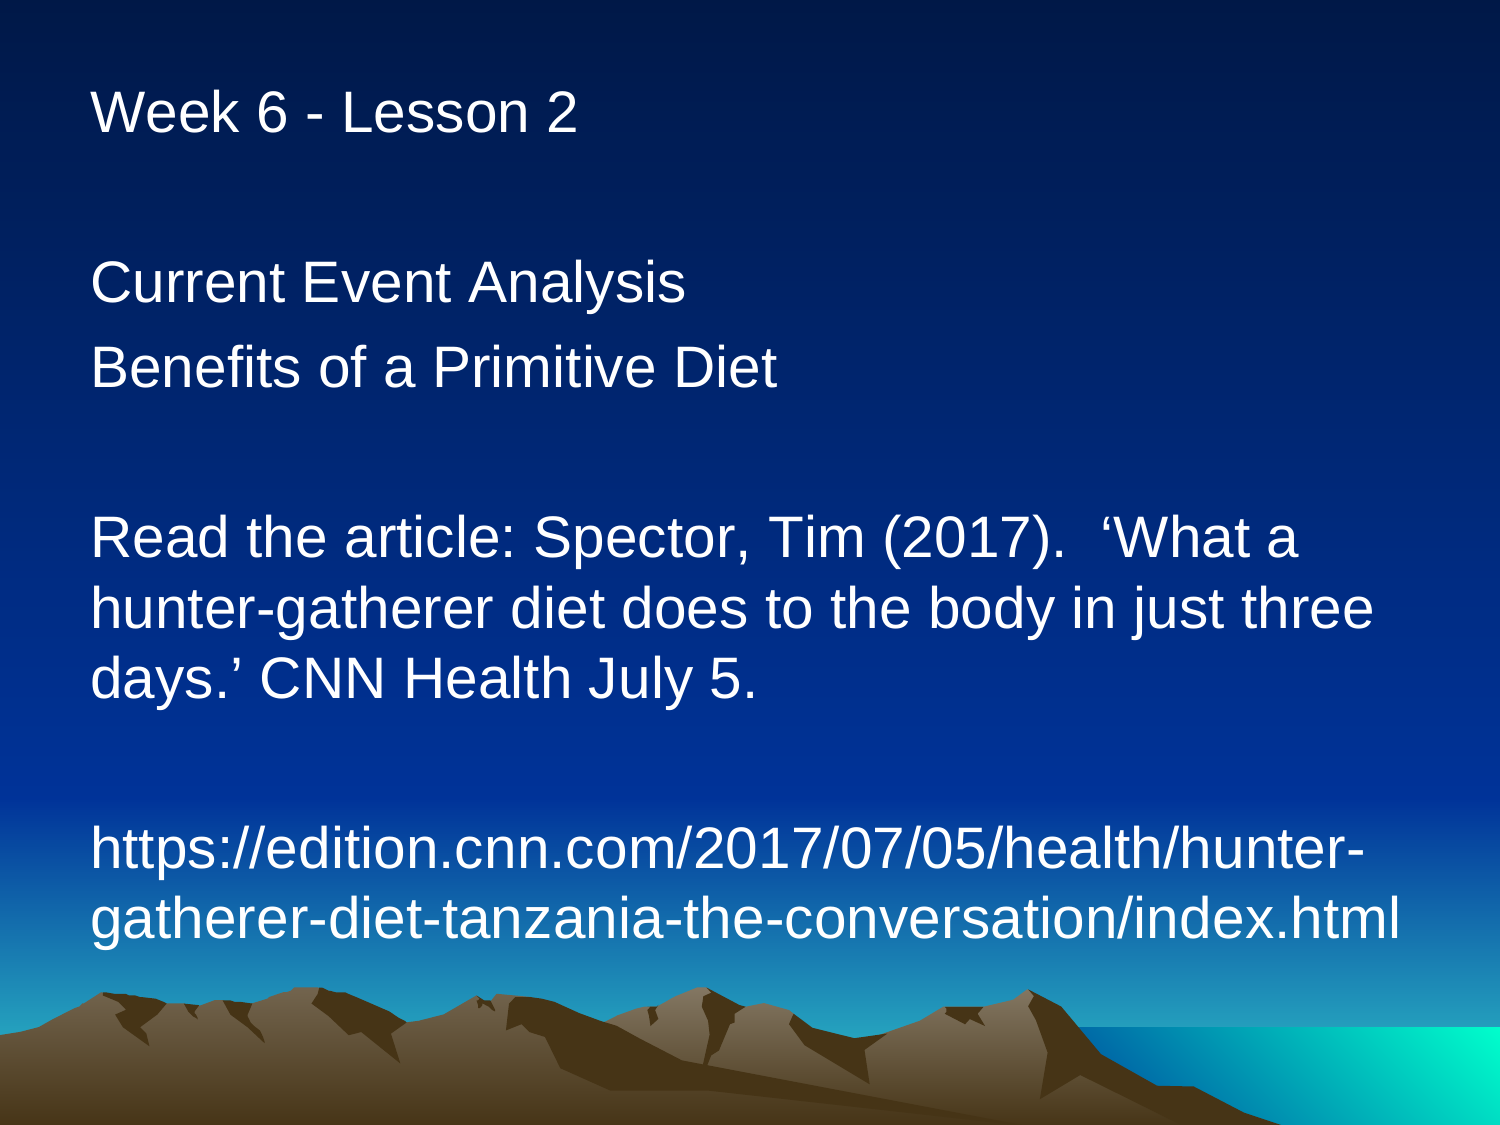

# Week 6 - Lesson 2
Current Event Analysis
Benefits of a Primitive Diet
Read the article: Spector, Tim (2017). ‘What a hunter-gatherer diet does to the body in just three days.’ CNN Health July 5.
https://edition.cnn.com/2017/07/05/health/hunter-gatherer-diet-tanzania-the-conversation/index.html